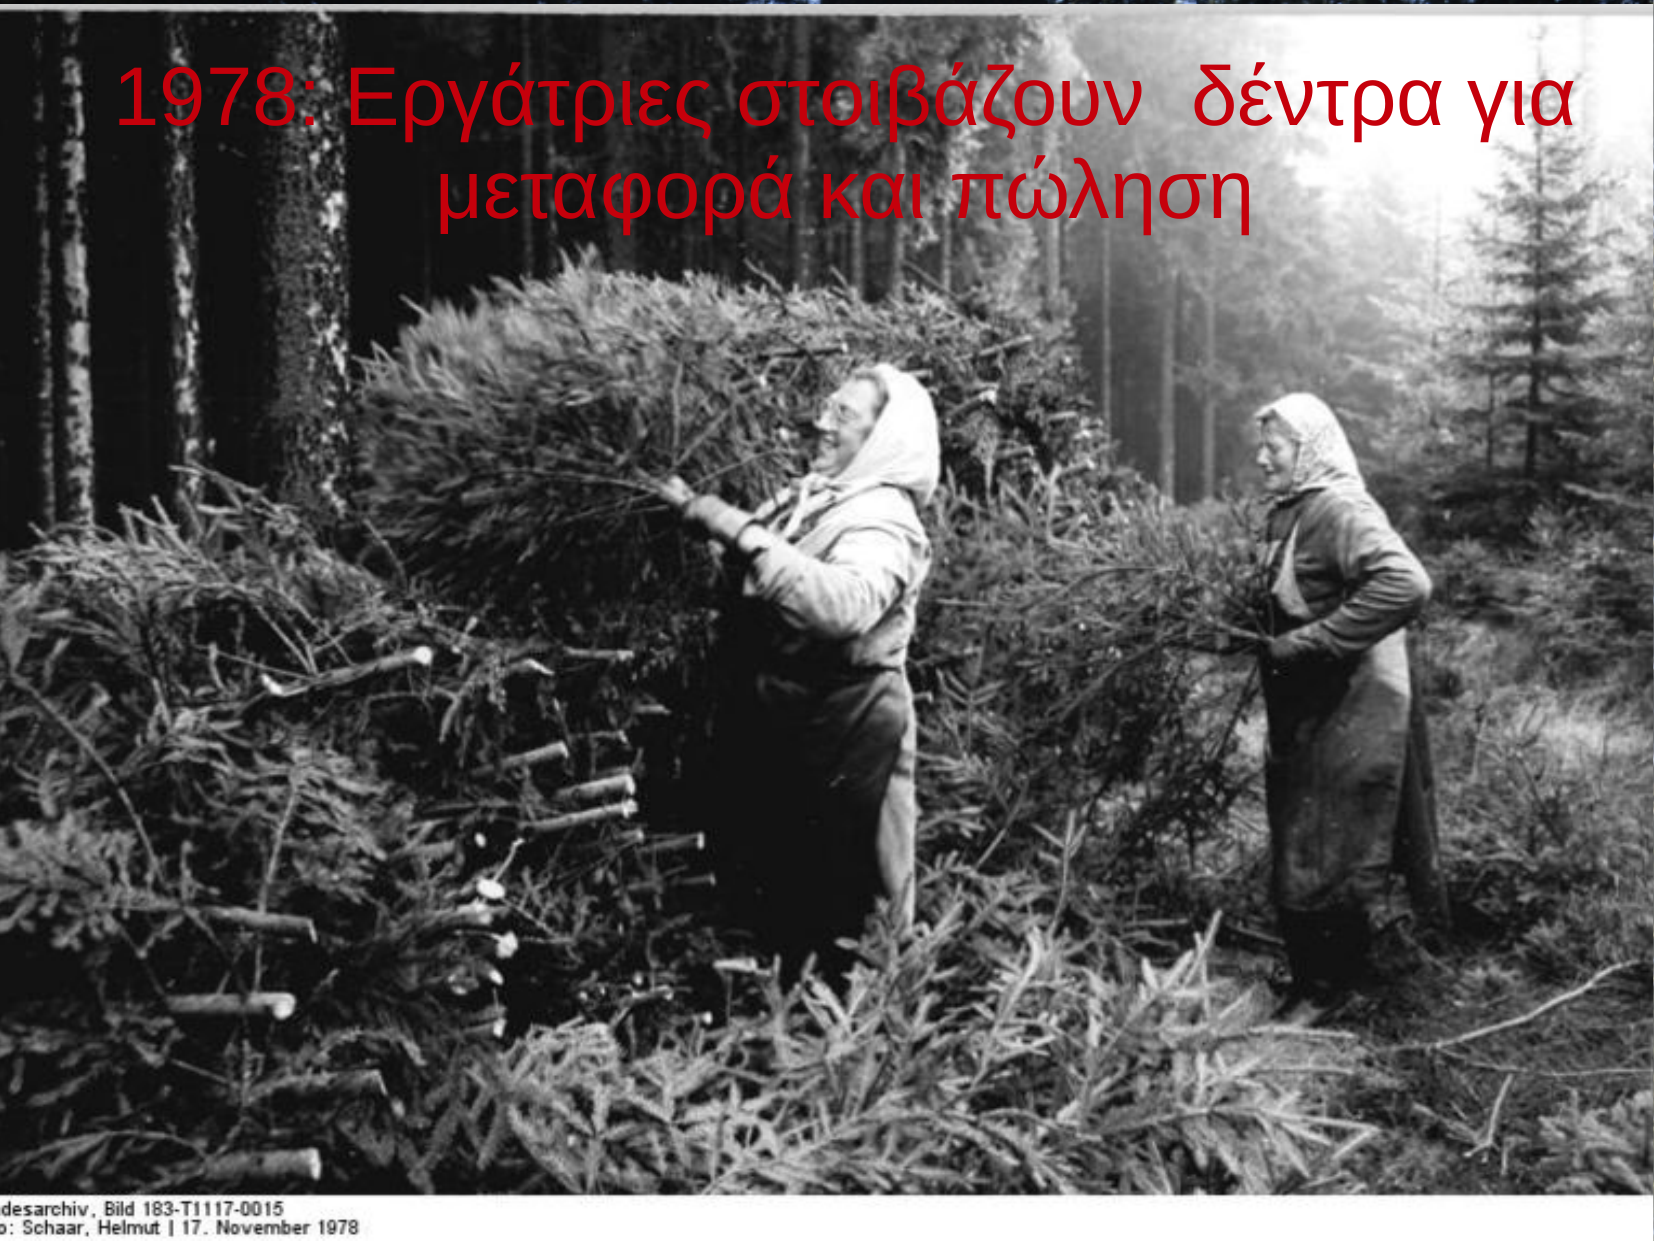

1978: Εργάτριες στοιβάζουν δέντρα για μεταφορά και πώληση
#